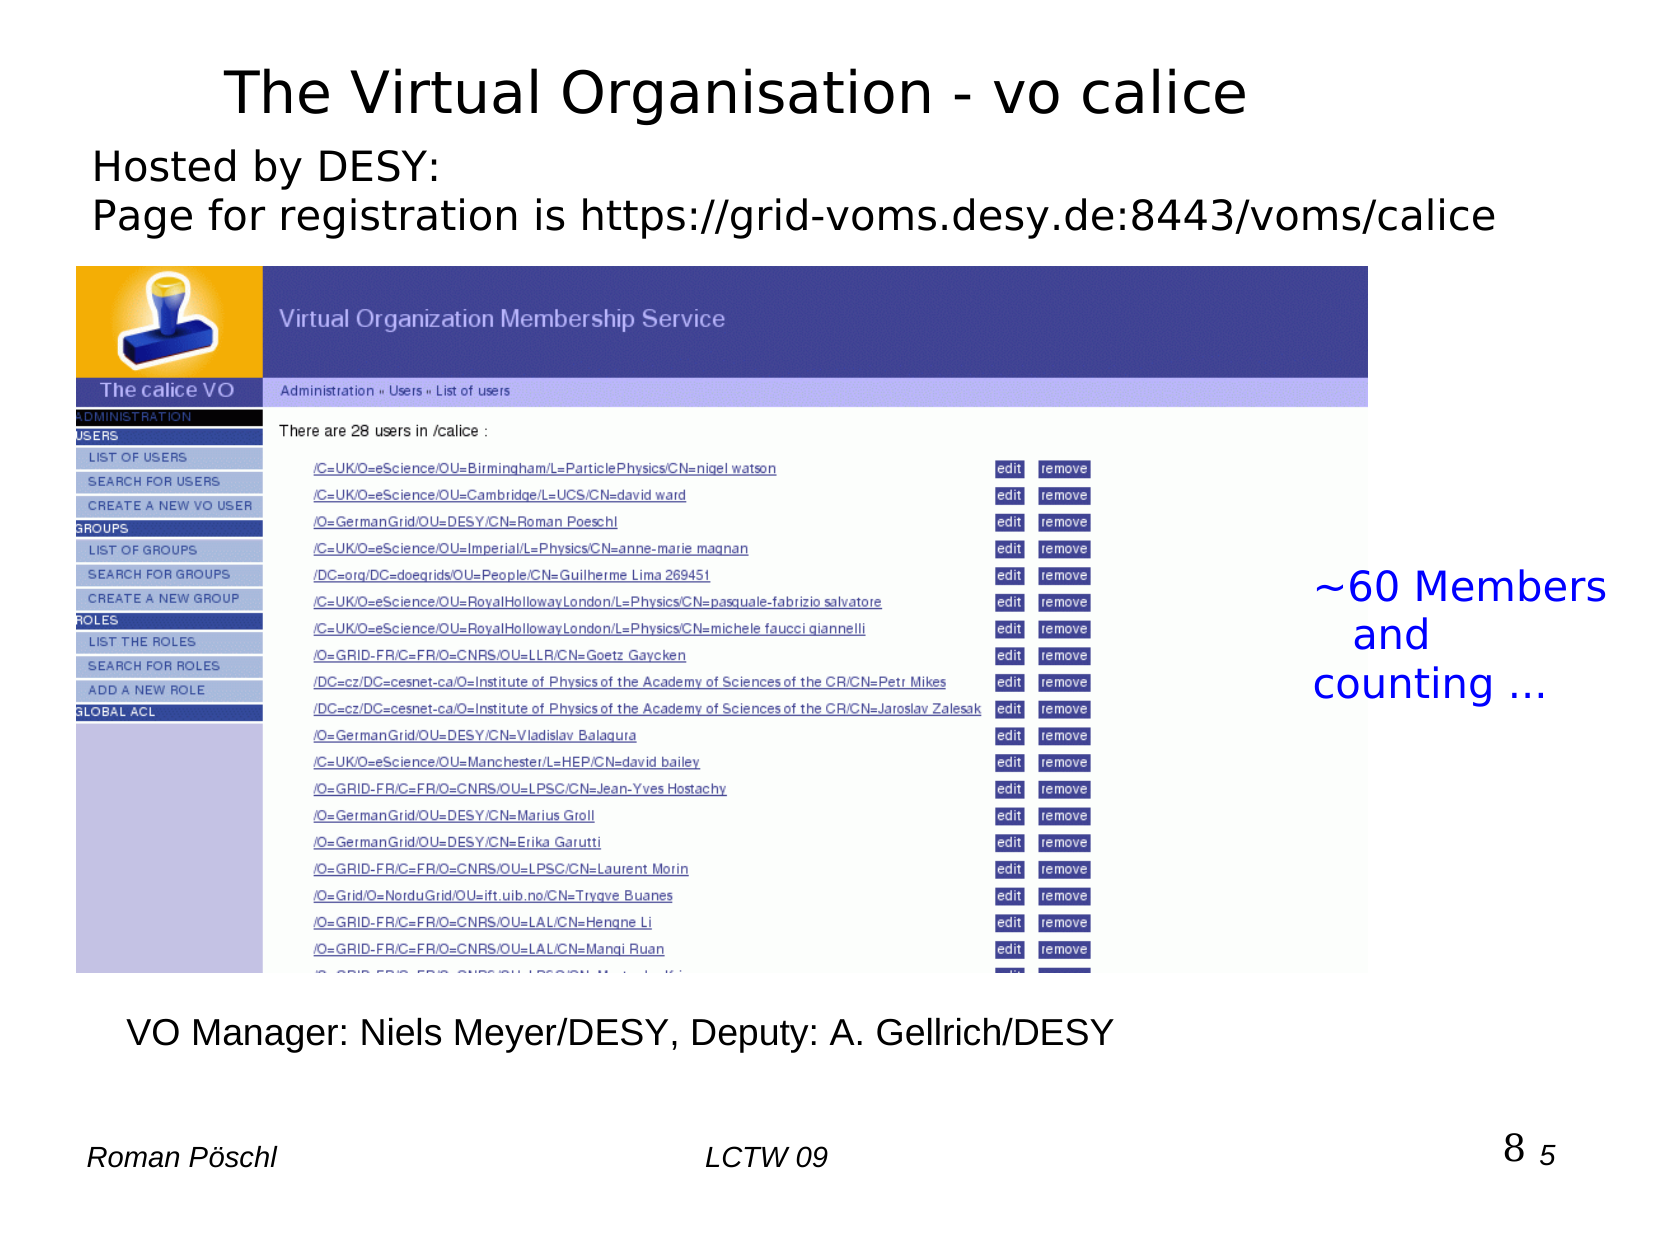

# The Virtual Organisation - vo calice
Hosted by DESY:
Page for registration is https://grid-voms.desy.de:8443/voms/calice
~60 Members
 and
counting ...
VO Manager: Niels Meyer/DESY, Deputy: A. Gellrich/DESY
8